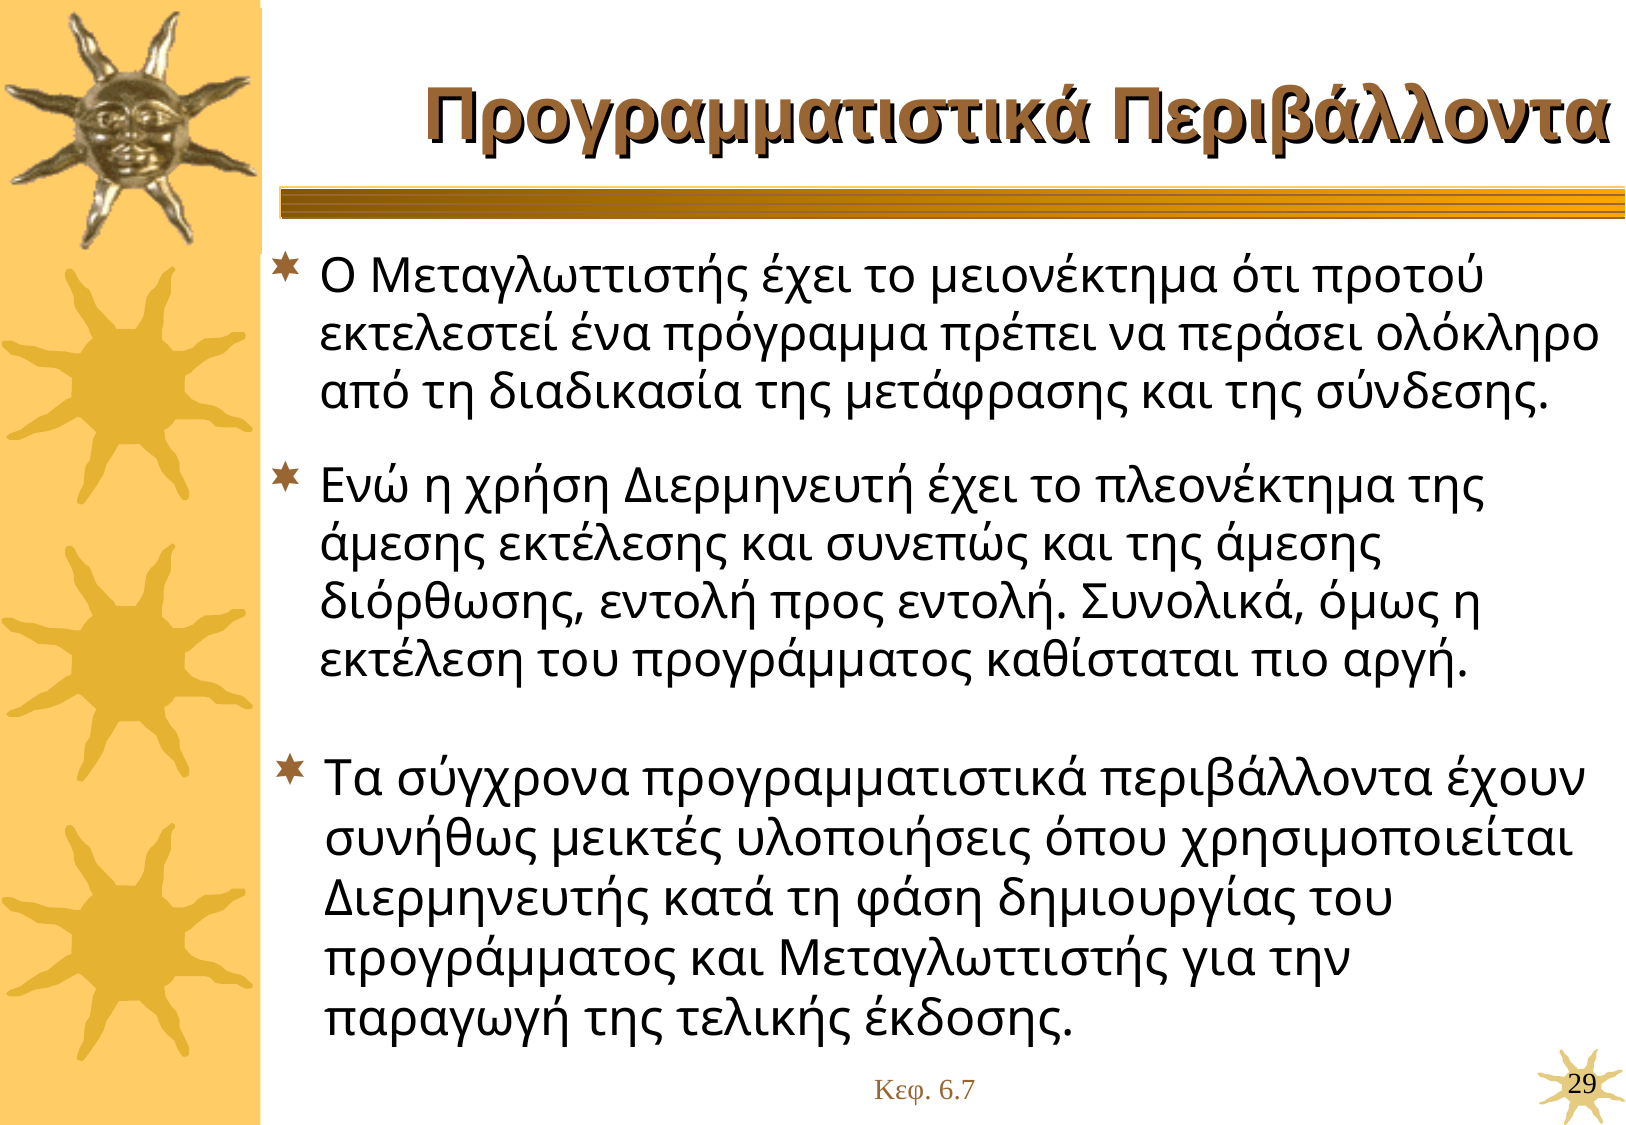

Προγραμματιστικά Περιβάλλοντα
Ο Μεταγλωττιστής έχει το μειονέκτημα ότι προτού εκτελεστεί ένα πρόγραμμα πρέπει να περάσει ολόκληρο από τη διαδικασία της μετάφρασης και της σύνδεσης.
Ενώ η χρήση Διερμηνευτή έχει το πλεονέκτημα της άμεσης εκτέλεσης και συνεπώς και της άμεσης διόρθωσης, εντολή προς εντολή. Συνολικά, όμως η εκτέλεση του προγράμματος καθίσταται πιο αργή.
Τα σύγχρονα προγραμματιστικά περιβάλλοντα έχουν συνήθως μεικτές υλοποιήσεις όπου χρησιμοποιείται Διερμηνευτής κατά τη φάση δημιουργίας του προγράμματος και Μεταγλωττιστής για την παραγωγή της τελικής έκδοσης.
29
Κεφ. 6.7